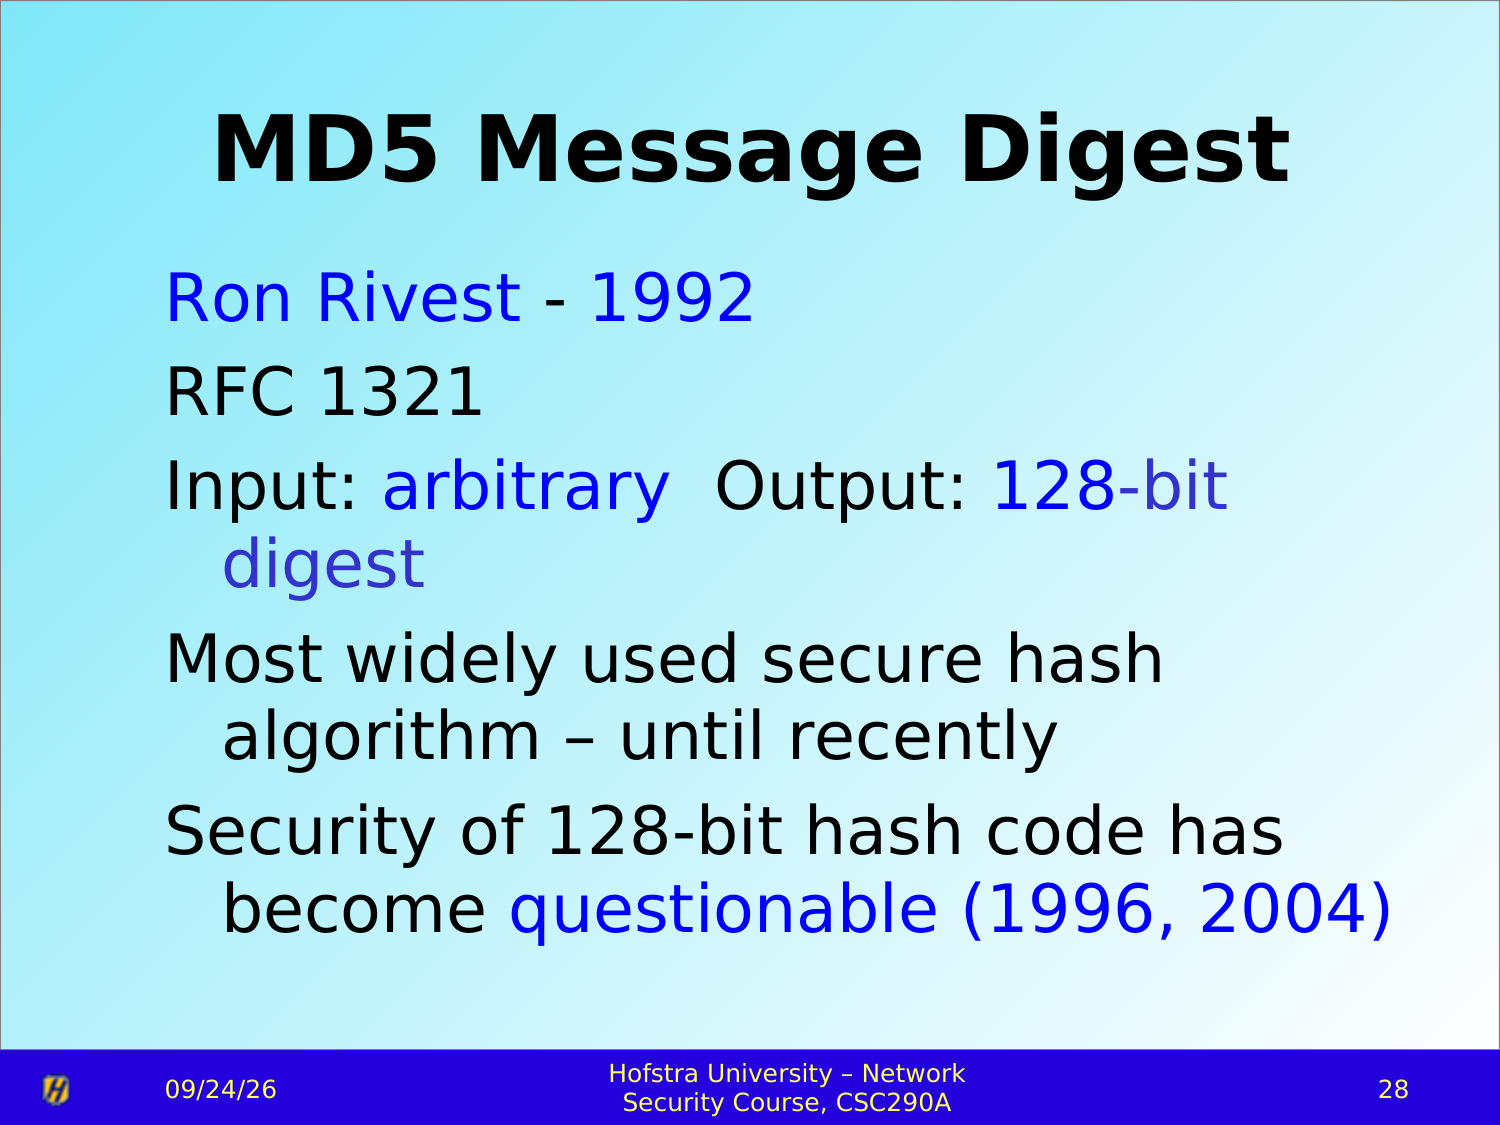

# MD5 Message Digest
Ron Rivest - 1992
RFC 1321
Input: arbitrary Output: 128-bit digest
Most widely used secure hash algorithm – until recently
Security of 128-bit hash code has become questionable (1996, 2004)
28